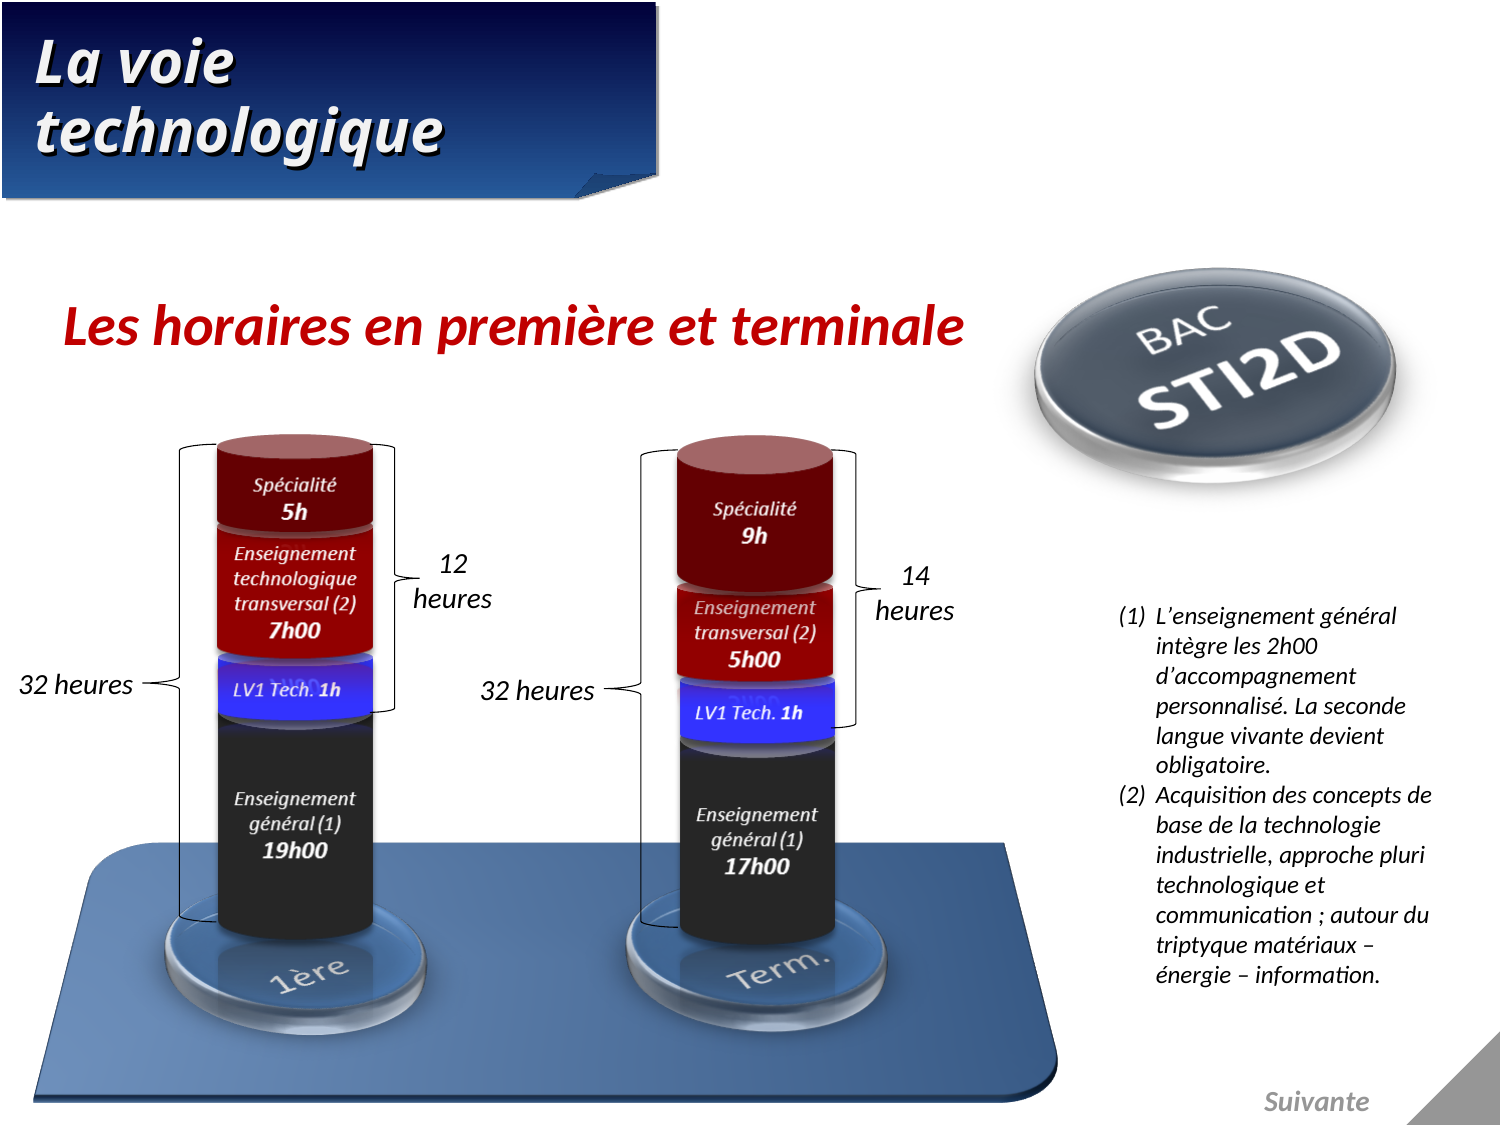

La voie technologique
Les horaires en première et terminale
12 heures
14 heures
L’enseignement général intègre les 2h00 d’accompagnement personnalisé. La seconde langue vivante devient obligatoire.
Acquisition des concepts de base de la technologie industrielle, approche pluri technologique et communication ; autour du triptyque matériaux – énergie – information.
32 heures
32 heures
Suivante